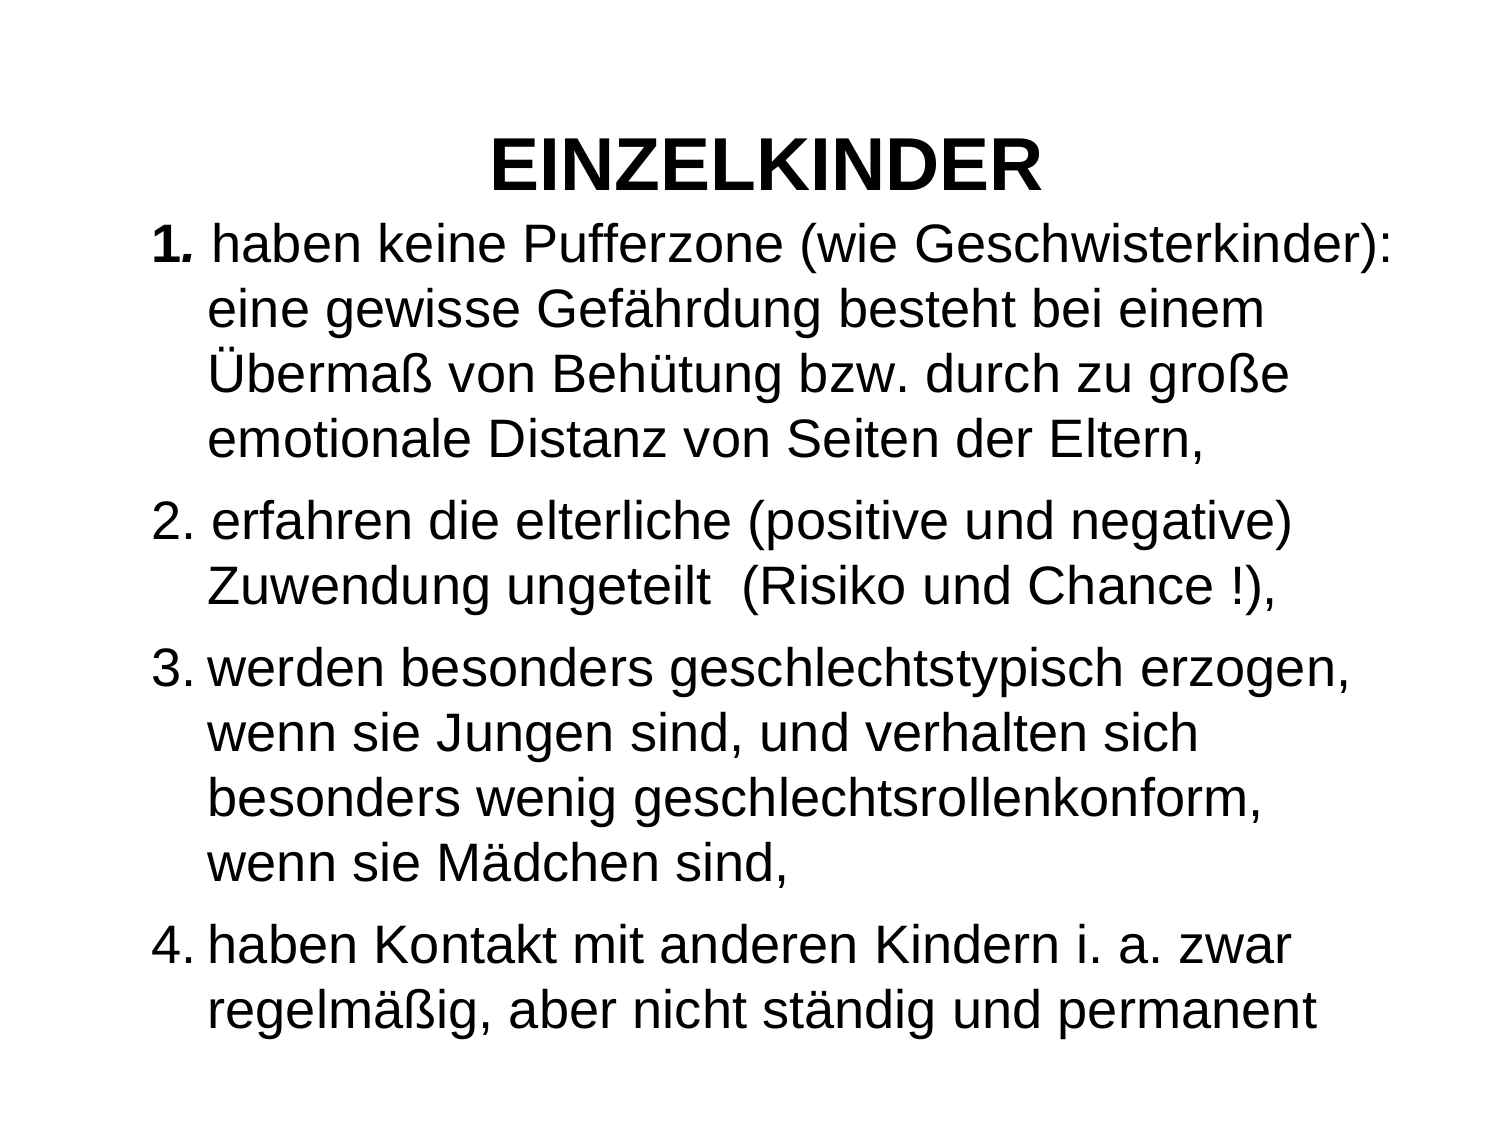

EINZELKINDER
1. haben keine Pufferzone (wie Geschwisterkinder): eine gewisse Gefährdung besteht bei einem Übermaß von Behütung bzw. durch zu große emotionale Distanz von Seiten der Eltern,
2. erfahren die elterliche (positive und negative) 	Zuwendung ungeteilt (Risiko und Chance !),
werden besonders geschlechtstypisch erzogen, 	wenn sie Jungen sind, und verhalten sich besonders wenig geschlechtsrollenkonform, wenn sie Mädchen sind,
haben Kontakt mit anderen Kindern i. a. zwar 	regelmäßig, aber nicht ständig und permanent